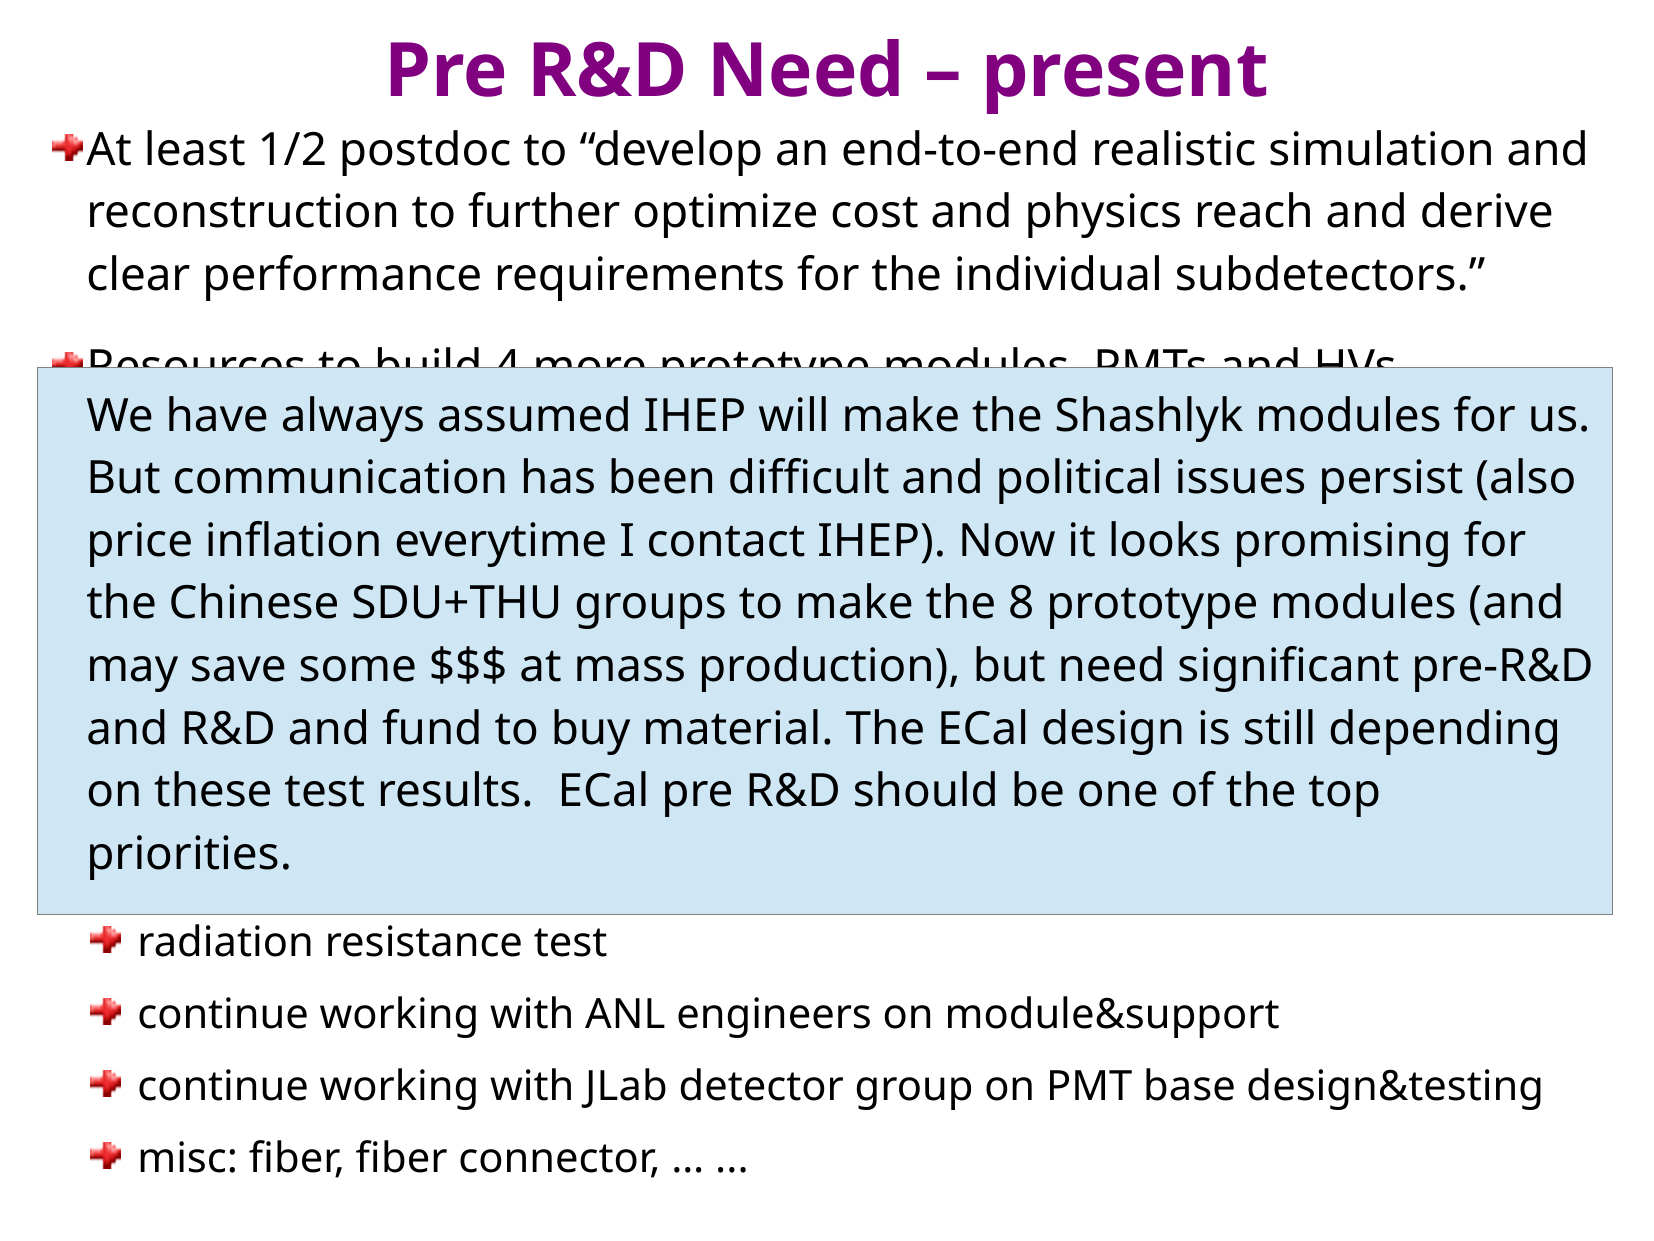

# Pre R&D Need – present
At least 1/2 postdoc to “develop an end‐to-end realistic simulation and reconstruction to further optimize cost and physics reach and derive clear performance requirements for the individual subdetectors.”
Resources to build 4 more prototype modules, PMTs and HVs, combine with the SDU prototypes and conduct in-beam test:
construction: $34k material + ($10k-$20k) assembly stand, 1/4 postdoc, 1/2 tech or grad students, 3 summer undergrad.
testing: partial postdoc, 1/2 grad student
Other items underway and covered by UVa
FASPD uniformity test
LASPD timing test with GEM
radiation resistance test
continue working with ANL engineers on module&support
continue working with JLab detector group on PMT base design&testing
misc: fiber, fiber connector, … ...
We have always assumed IHEP will make the Shashlyk modules for us. But communication has been difficult and political issues persist (also price inflation everytime I contact IHEP). Now it looks promising for the Chinese SDU+THU groups to make the 8 prototype modules (and may save some $$$ at mass production), but need significant pre-R&D and R&D and fund to buy material. The ECal design is still depending on these test results. ECal pre R&D should be one of the top priorities.